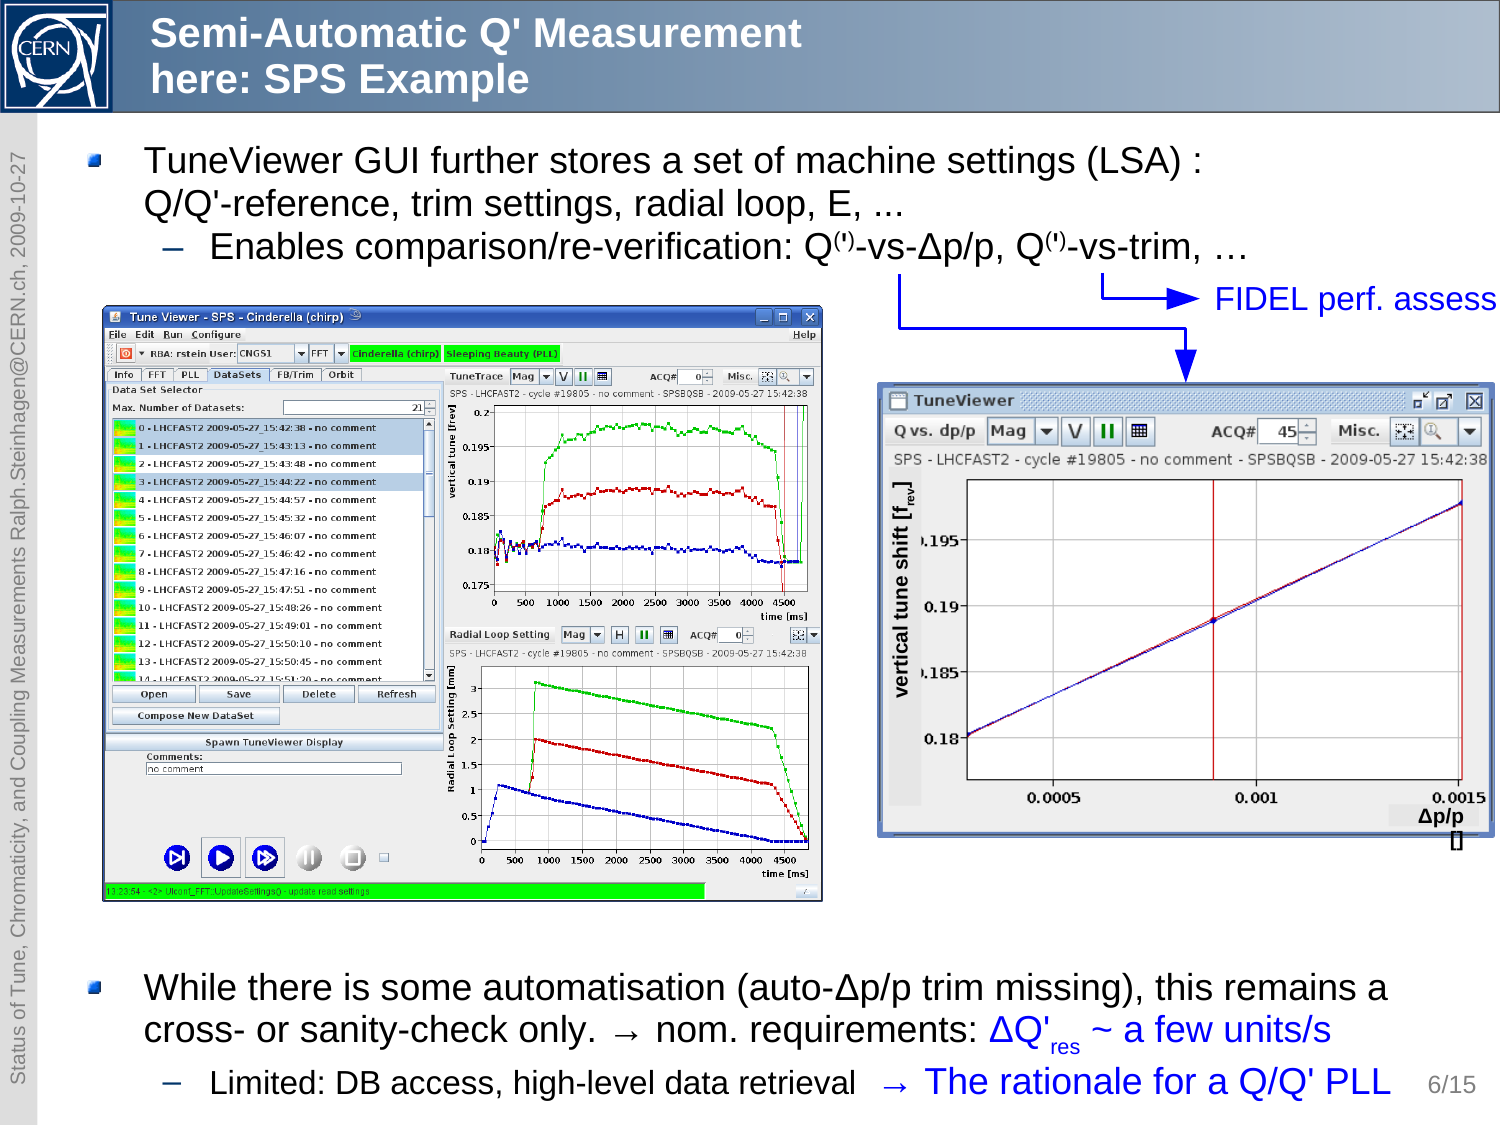

# Semi-Automatic Q' Measurement here: SPS Example
TuneViewer GUI further stores a set of machine settings (LSA) : 		Q/Q'-reference, trim settings, radial loop, E, ...
Enables comparison/re-verification: Q(')-vs-Δp/p, Q(')-vs-trim, …
While there is some automatisation (auto-Δp/p trim missing), this remains a cross- or sanity-check only. → nom. requirements: ΔQ'res ~ a few units/s
Limited: DB access, high-level data retrieval → The rationale for a Q/Q' PLL
FIDEL perf. assess.
vertical tune shift [frev]
Δp/p []